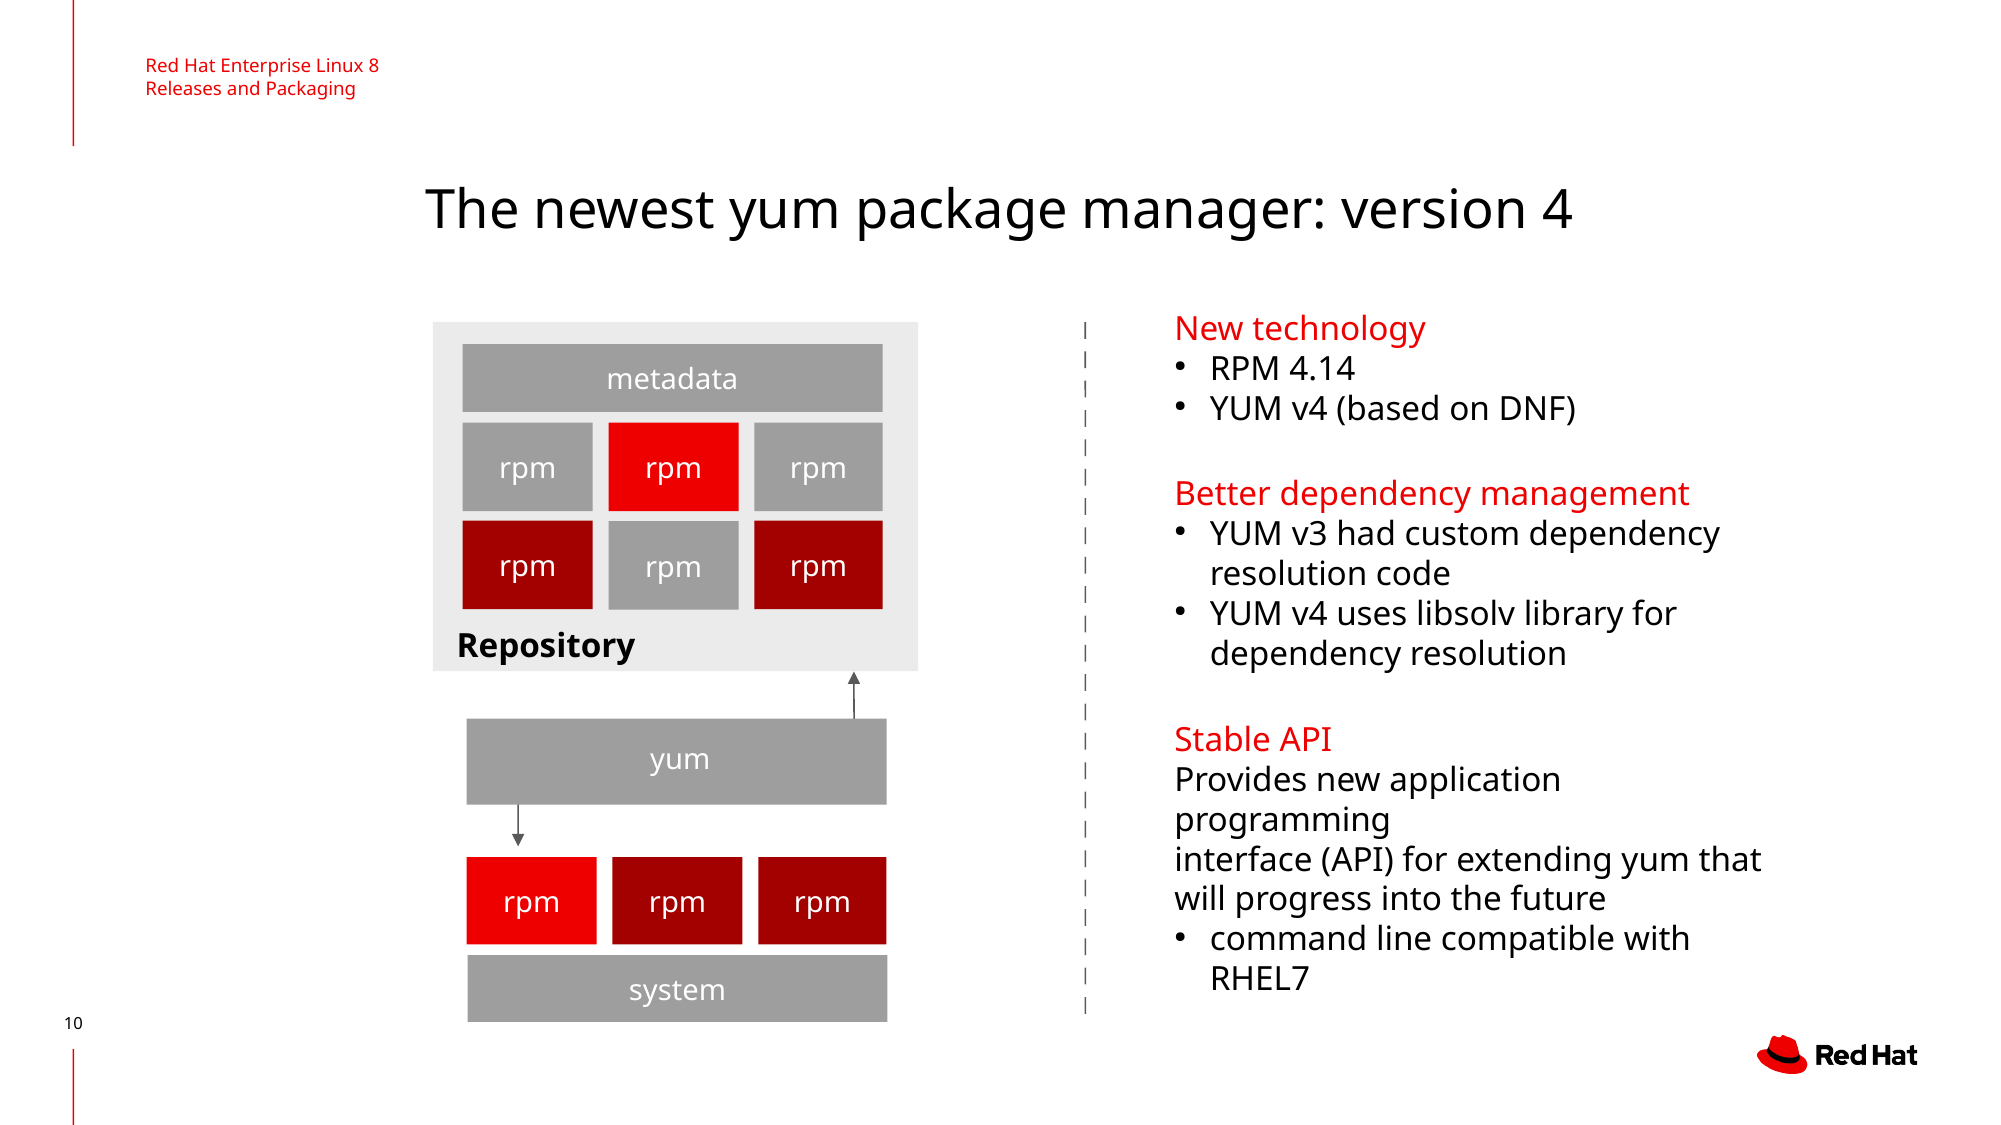

Red Hat Enterprise Linux 8
Releases and Packaging
# The newest yum package manager: version 4
 Repository
New technology
RPM 4.14
YUM v4 (based on DNF)
Better dependency management
YUM v3 had custom dependency resolution code
YUM v4 uses libsolv library for dependency resolution
Stable API
Provides new application programming
interface (API) for extending yum that will progress into the future
command line compatible with RHEL7
metadata
rpm
rpm
rpm
rpm
rpm
rpm
yum
rpm
rpm
rpm
system